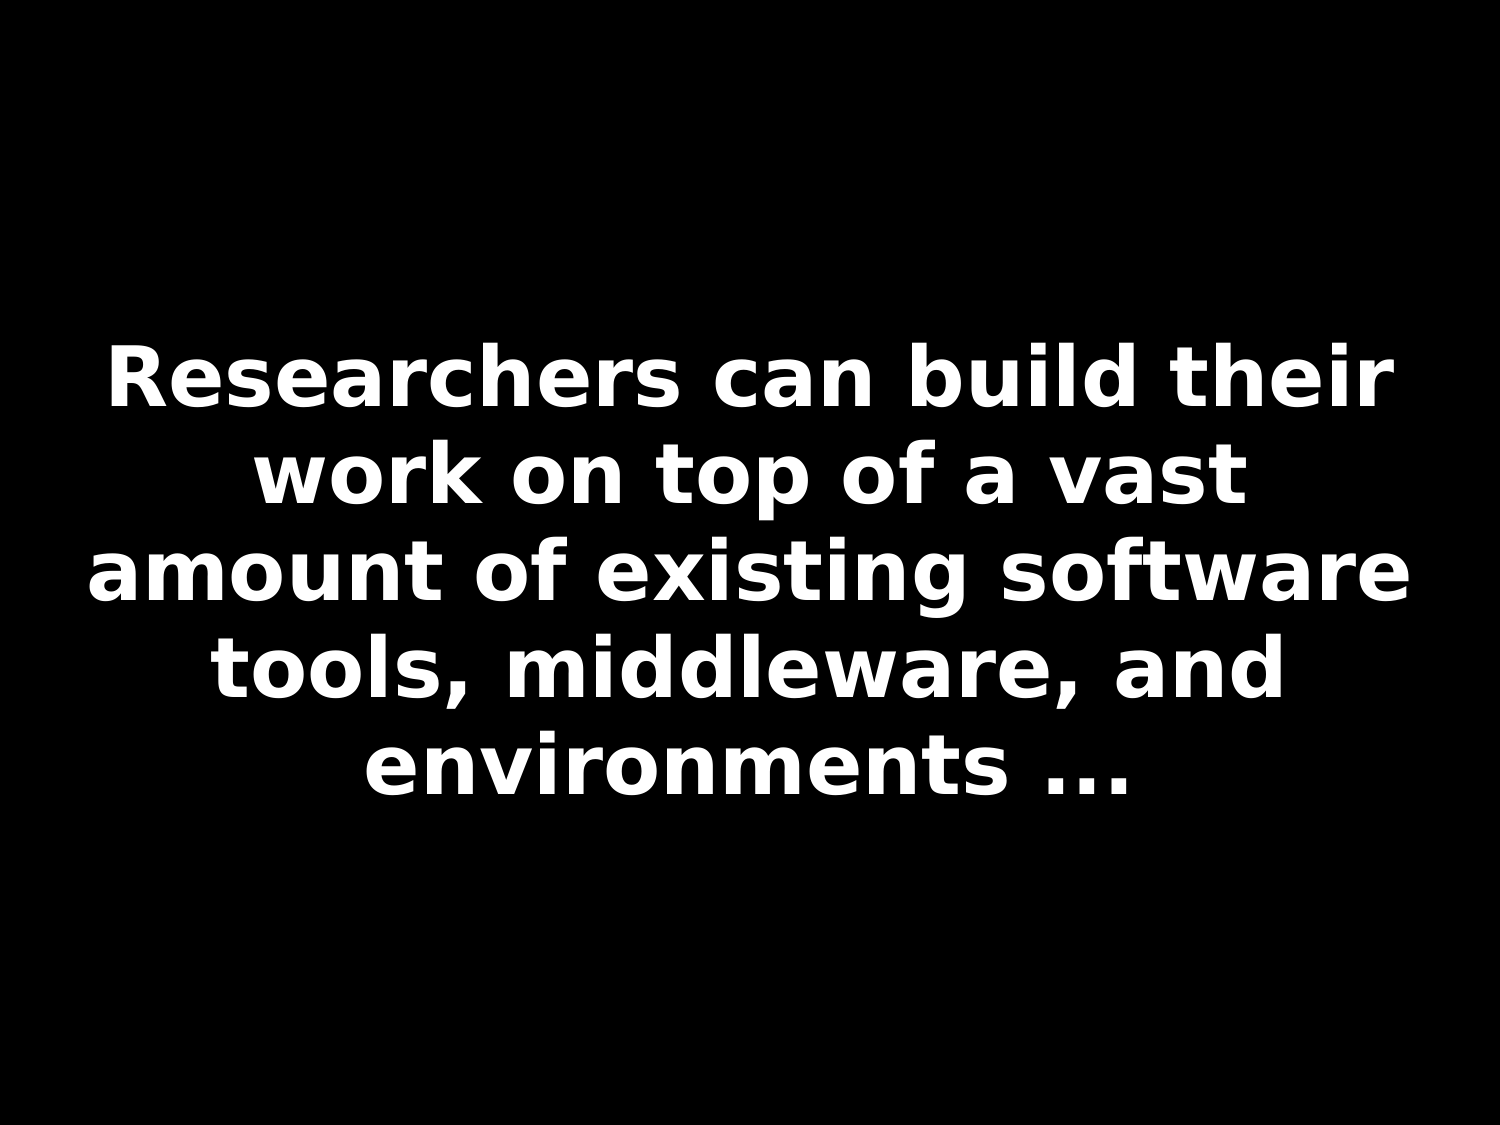

# Researchers can build their work on top of a vast amount of existing software tools, middleware, and environments ...